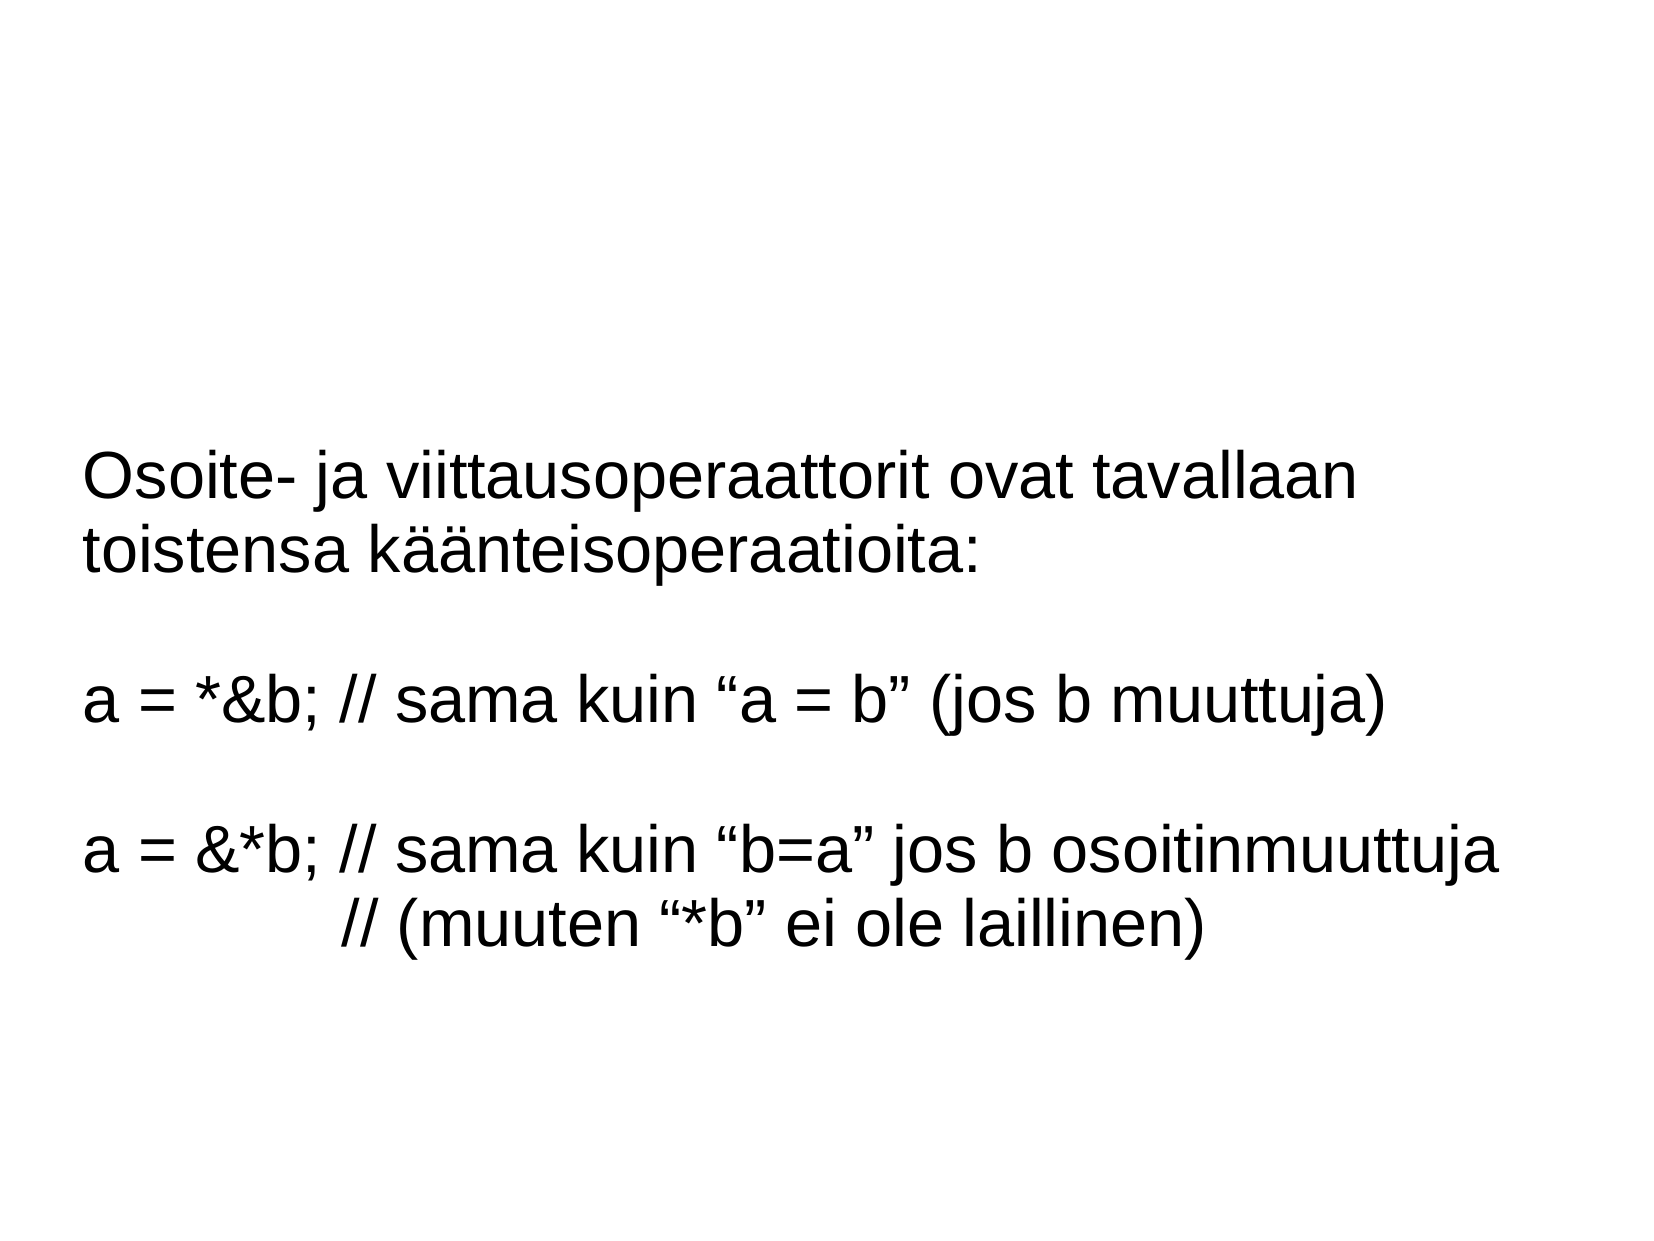

Osoite- ja viittausoperaattorit ovat tavallaan toistensa käänteisoperaatioita:
a = *&b; // sama kuin “a = b” (jos b muuttuja)
a = &*b; // sama kuin “b=a” jos b osoitinmuuttuja
 // (muuten “*b” ei ole laillinen)